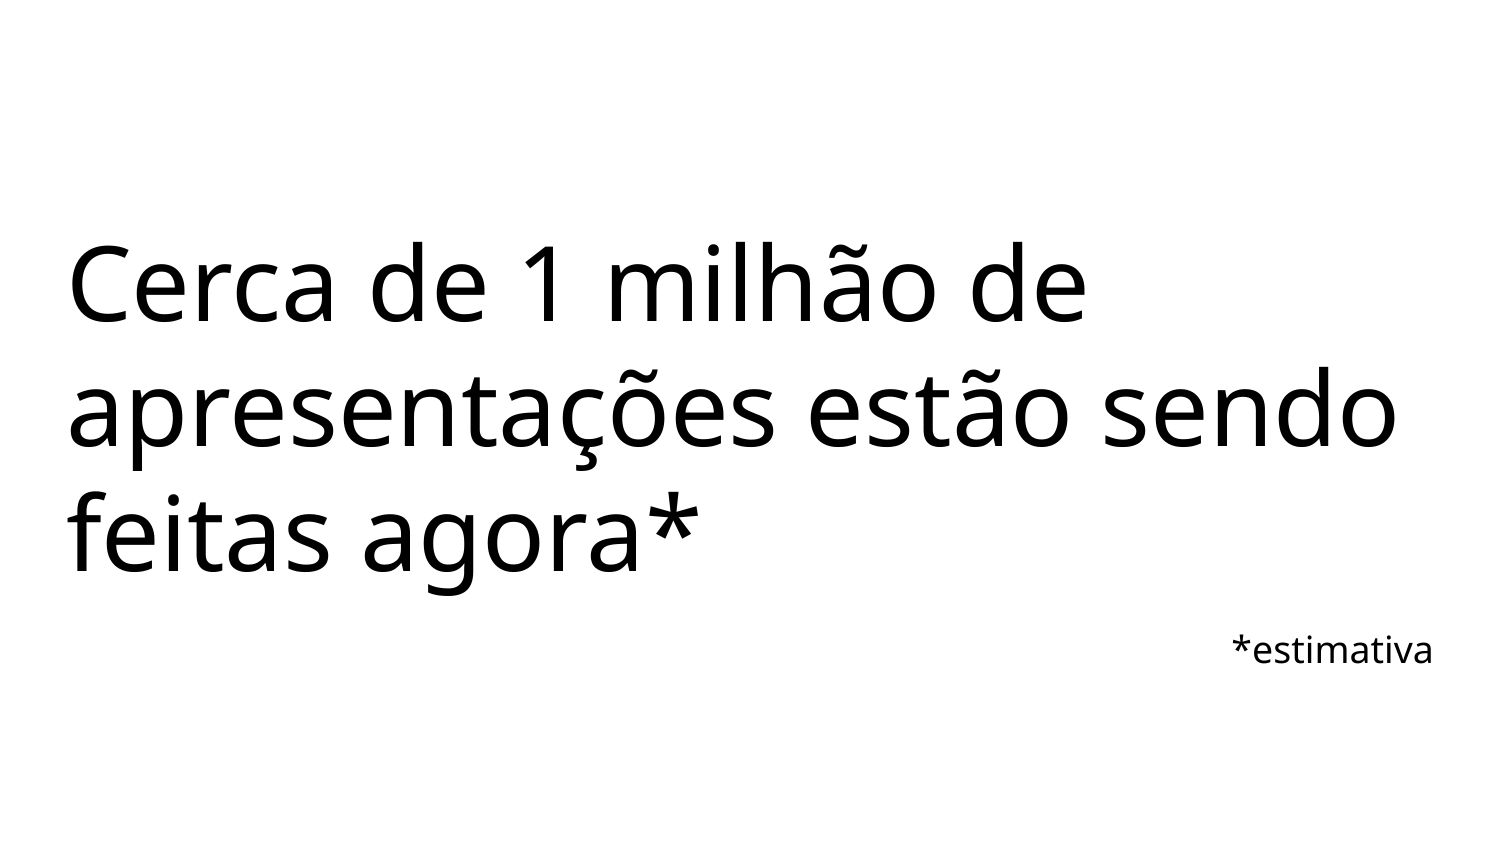

#
Cerca de 1 milhão de apresentações estão sendo feitas agora*
*estimativa